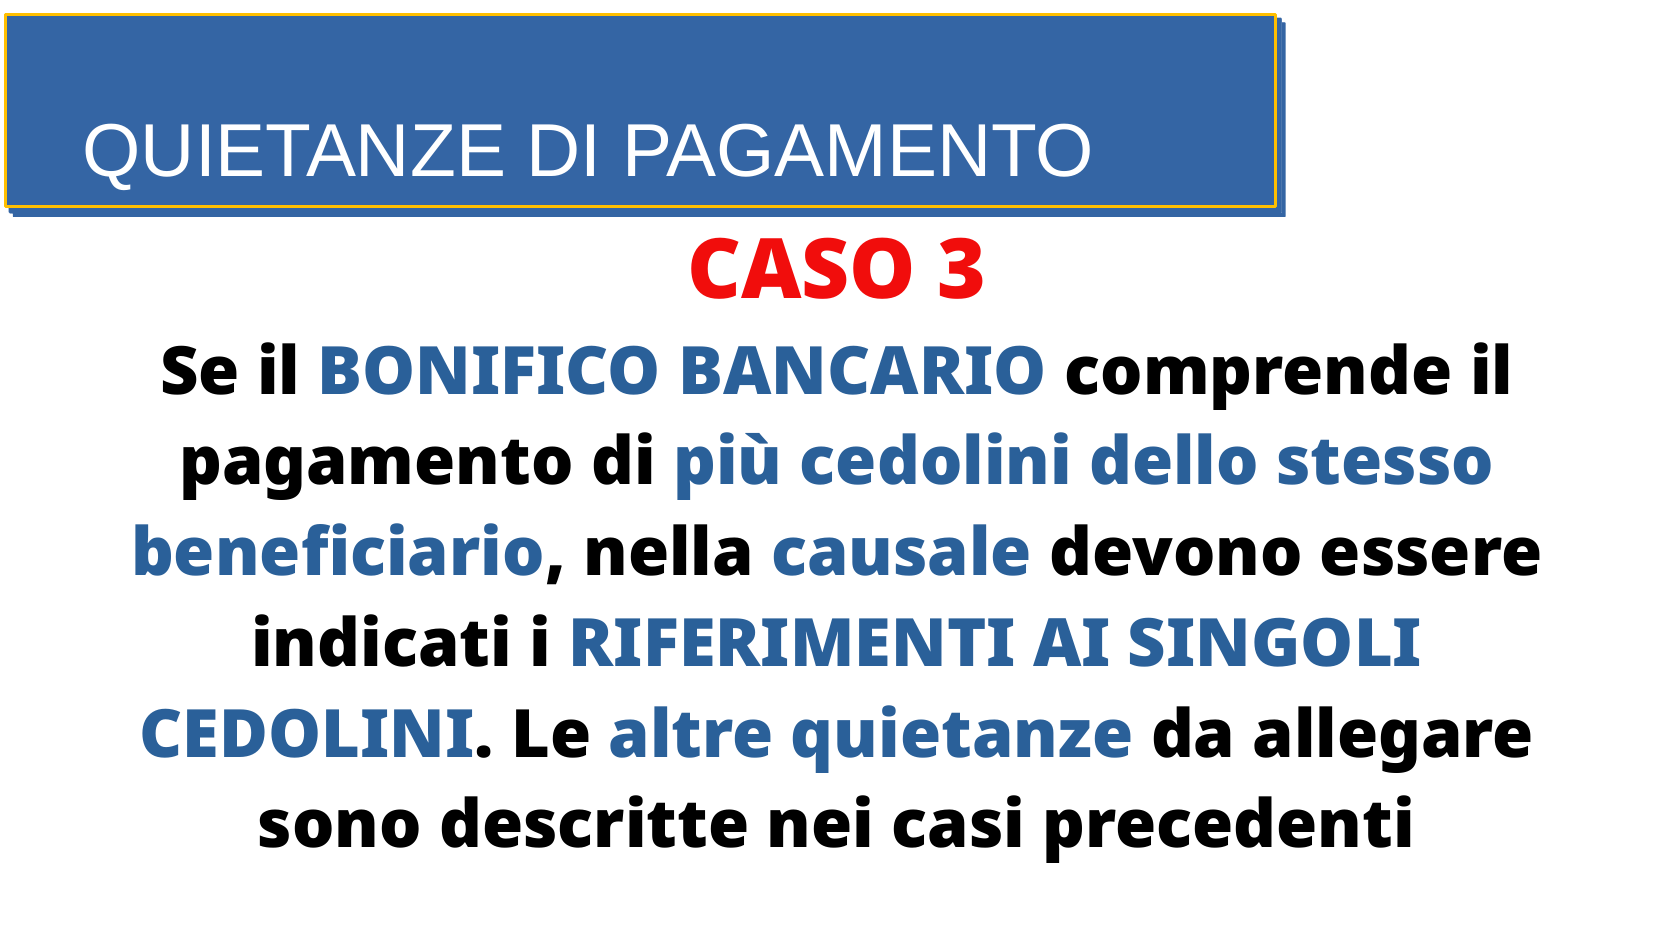

# QUIETANZE DI PAGAMENTO
CASO 3
Se il BONIFICO BANCARIO comprende il pagamento di più cedolini dello stesso beneficiario, nella causale devono essere indicati i RIFERIMENTI AI SINGOLI CEDOLINI. Le altre quietanze da allegare sono descritte nei casi precedenti